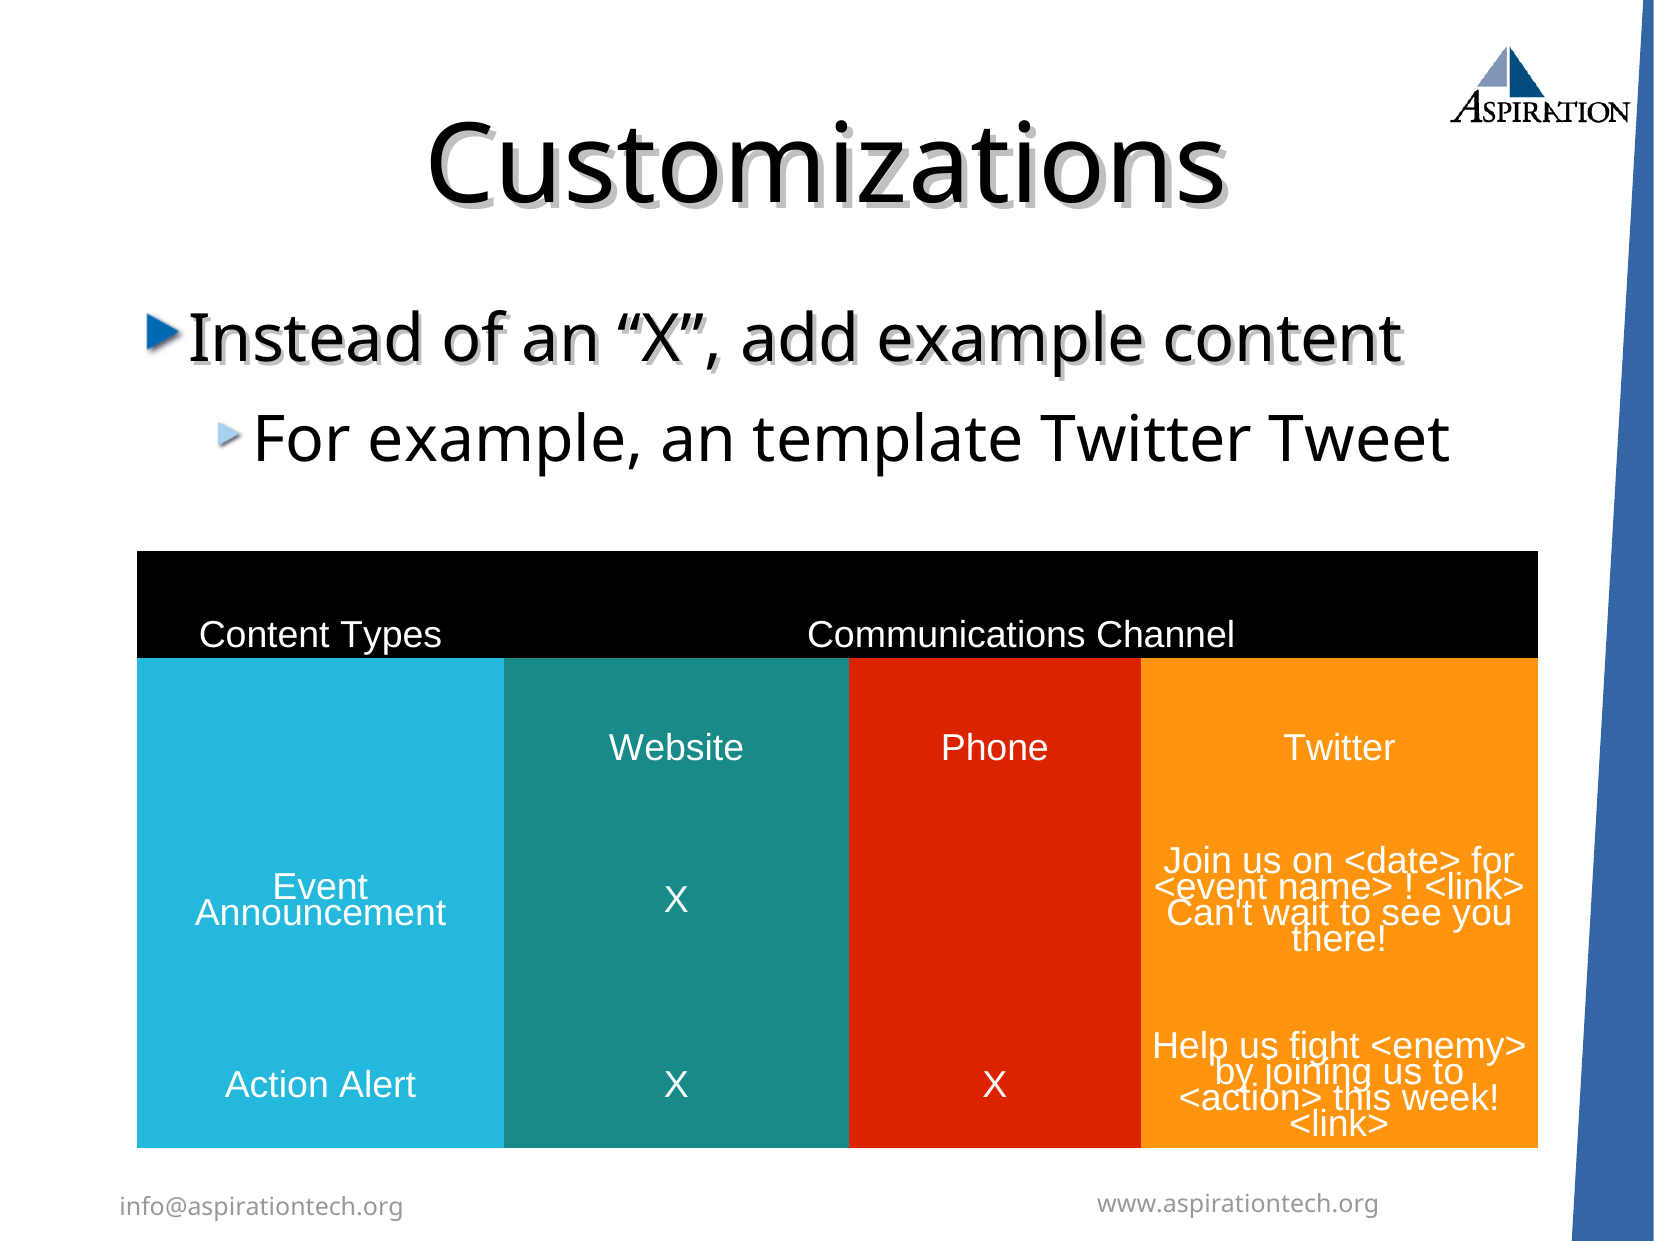

# Customizations
Instead of an “X”, add example content
For example, an template Twitter Tweet
| Content Types | Communications Channel | | |
| --- | --- | --- | --- |
| | Website | Phone | Twitter |
| Event Announcement | X | | Join us on <date> for <event name> ! <link> Can't wait to see you there! |
| Action Alert | X | X | Help us fight <enemy> by joining us to <action> this week! <link> |